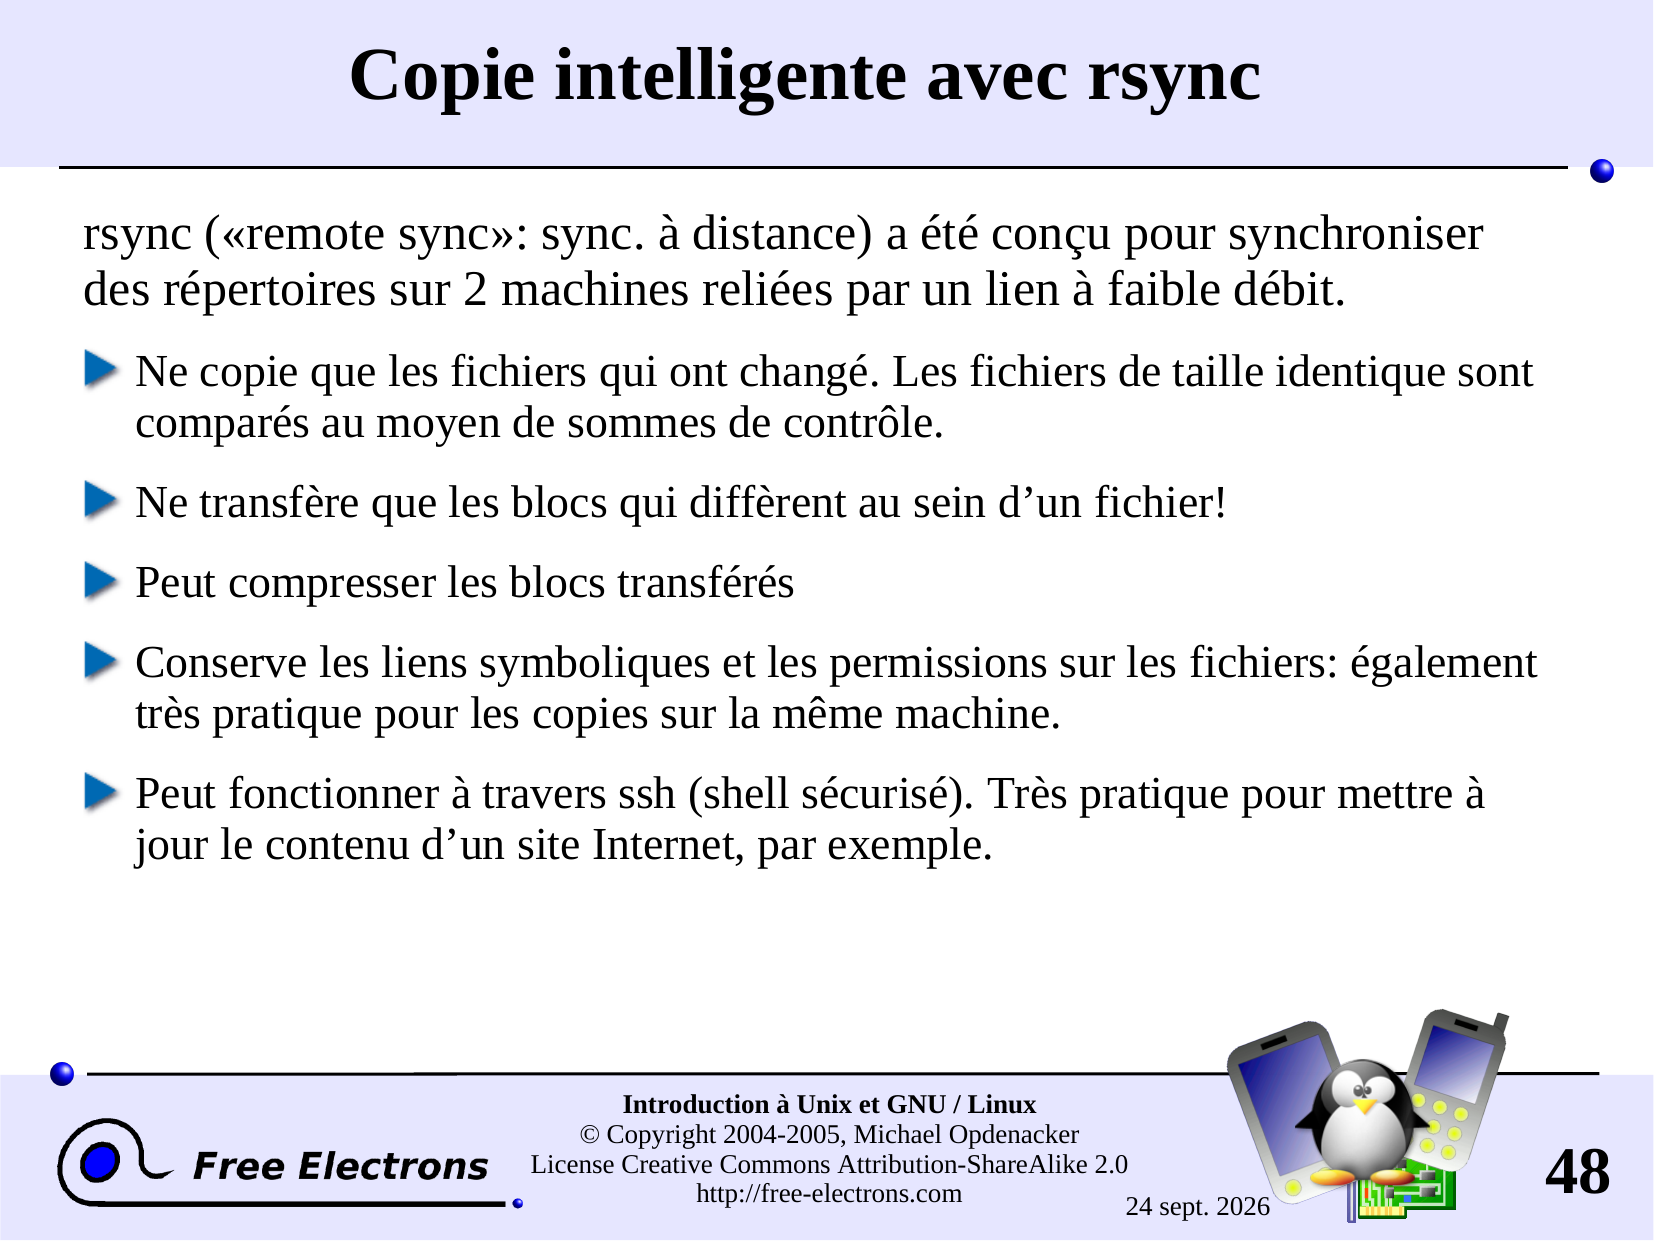

# Copie intelligente avec rsync
rsync («remote sync»: sync. à distance) a été conçu pour synchroniser des répertoires sur 2 machines reliées par un lien à faible débit.
Ne copie que les fichiers qui ont changé. Les fichiers de taille identique sont comparés au moyen de sommes de contrôle.
Ne transfère que les blocs qui diffèrent au sein d’un fichier!
Peut compresser les blocs transférés
Conserve les liens symboliques et les permissions sur les fichiers: également très pratique pour les copies sur la même machine.
Peut fonctionner à travers ssh (shell sécurisé). Très pratique pour mettre à jour le contenu d’un site Internet, par exemple.